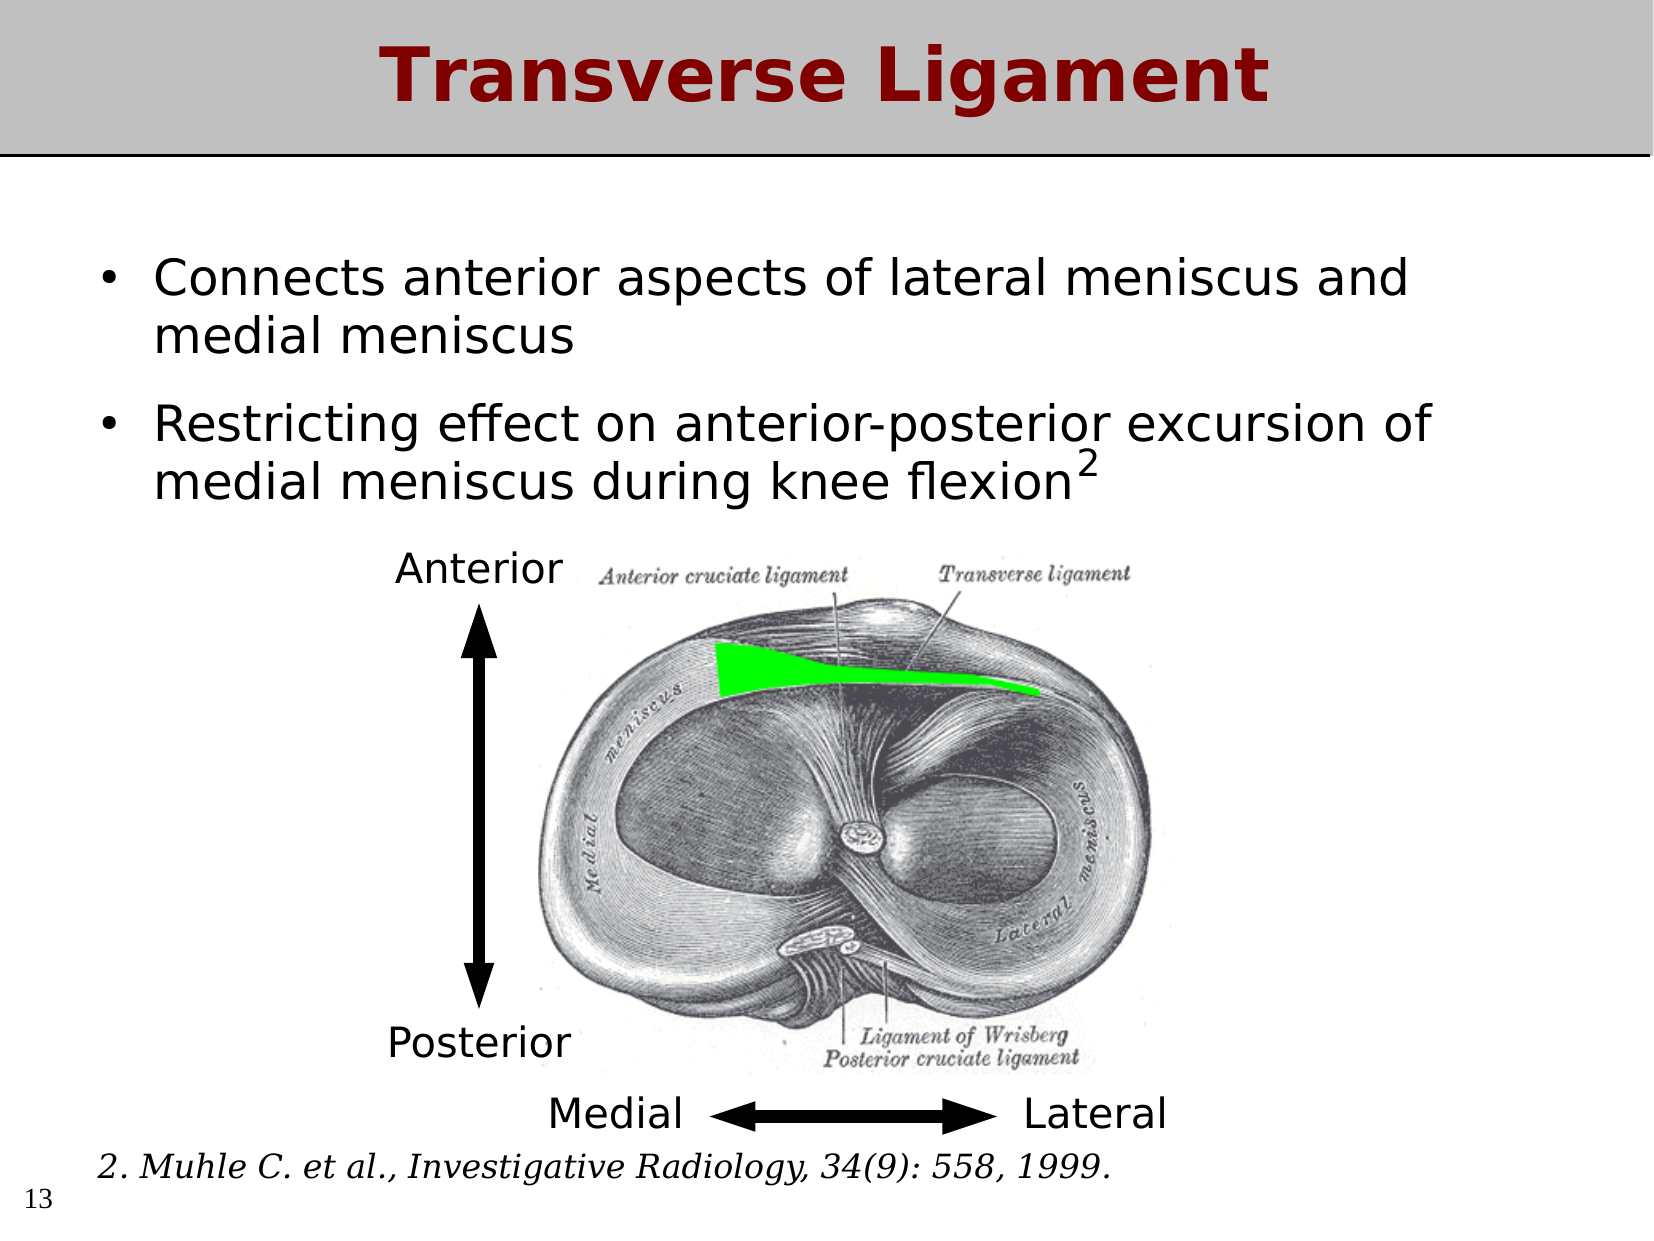

Transverse Ligament
# Connects anterior aspects of lateral meniscus and medial meniscus
Restricting effect on anterior-posterior excursion of medial meniscus during knee flexion
2
Anterior
Posterior
Medial
Lateral
2. Muhle C. et al., Investigative Radiology, 34(9): 558, 1999.